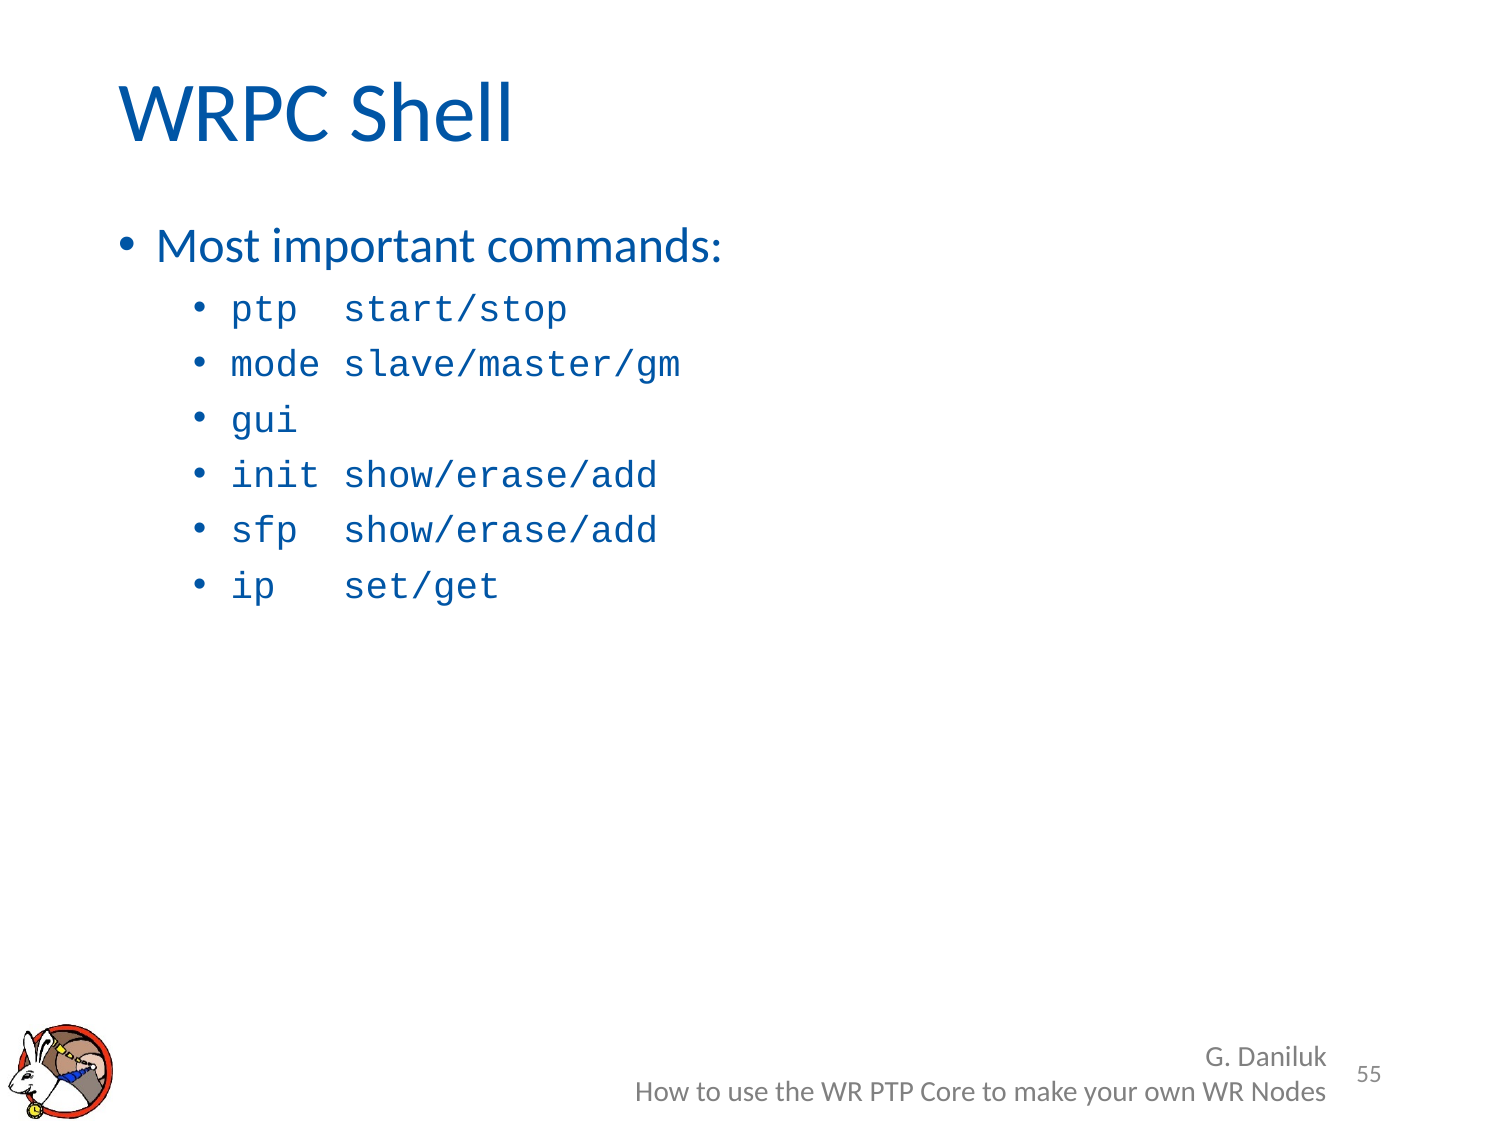

# WRPC Shell
Most important commands:
ptp start/stop
mode slave/master/gm
gui
init show/erase/add
sfp show/erase/add
ip set/get
G. Daniluk
How to use the WR PTP Core to make your own WR Nodes